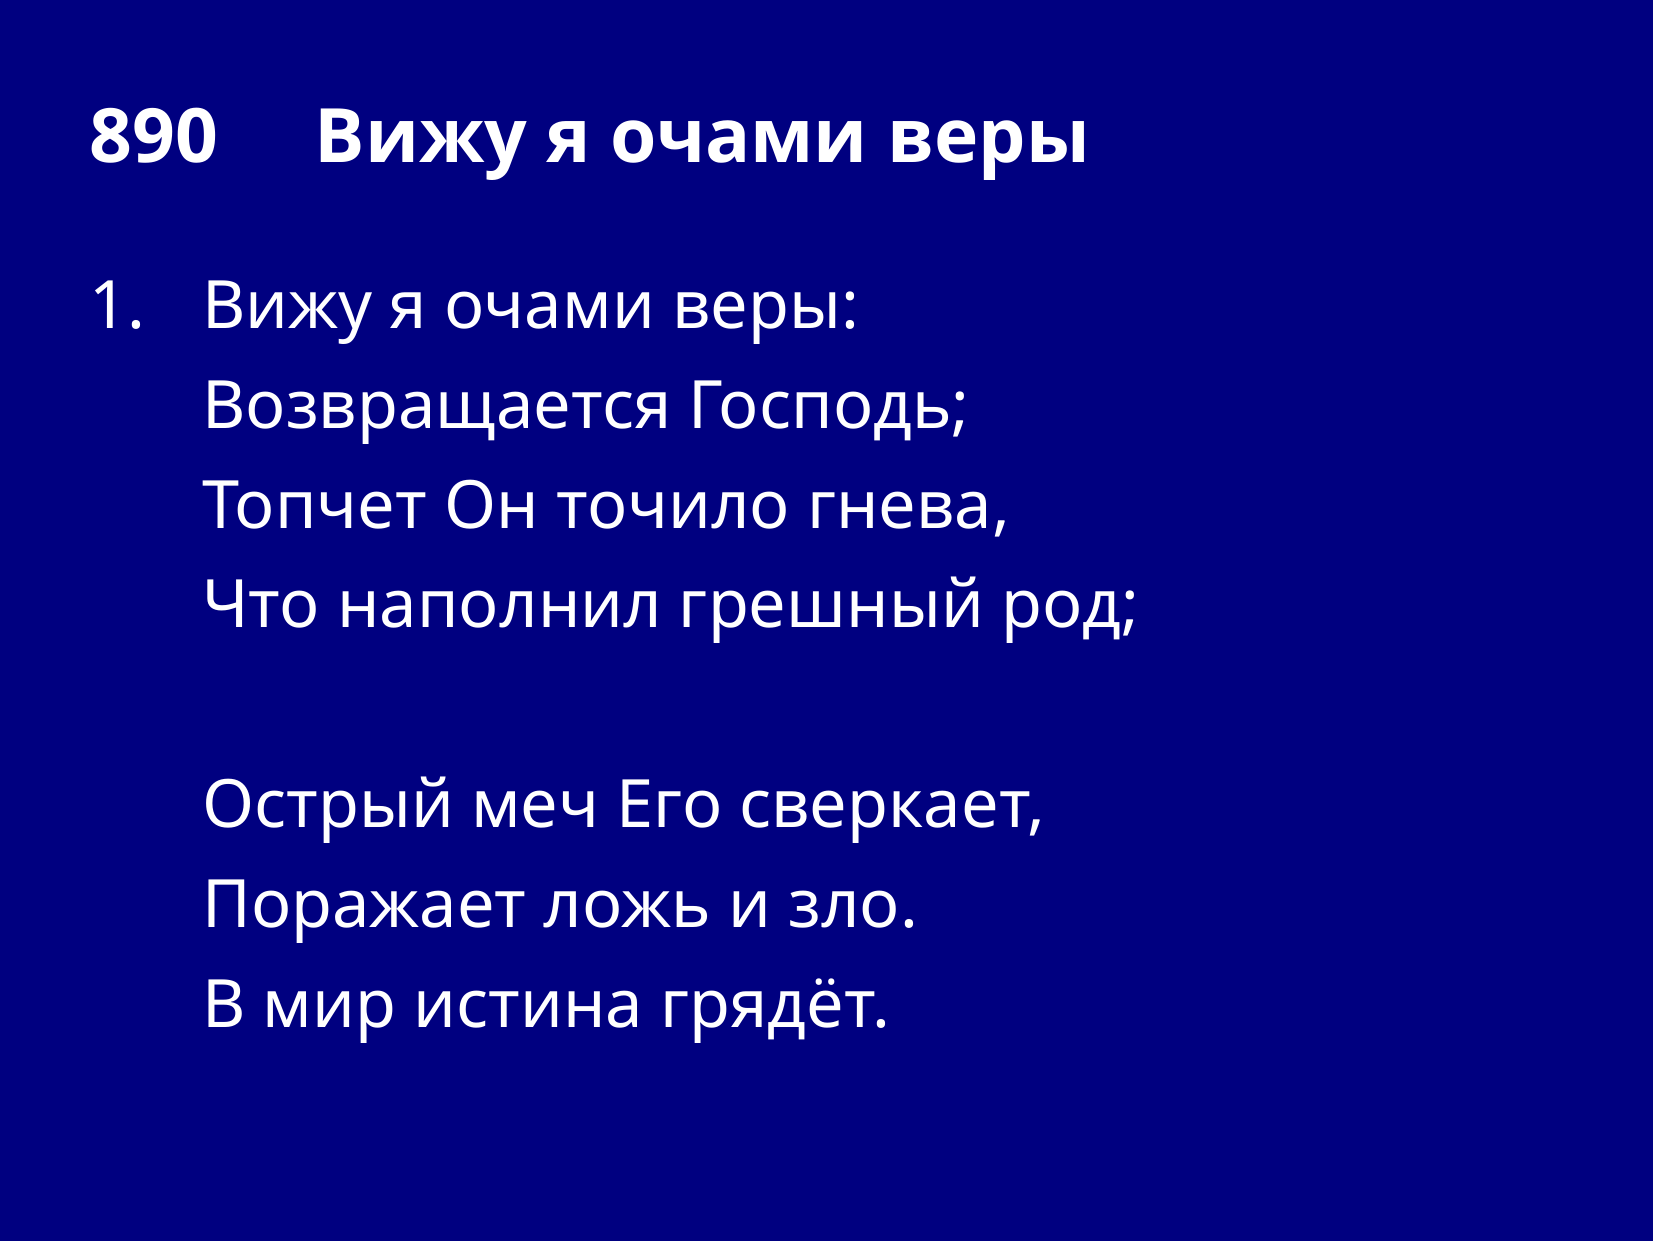

890	Вижу я очами веры
1.	Вижу я очами веры:
	Возвращается Господь;
	Топчет Он точило гнева,
	Что наполнил грешный род;
	Острый меч Его сверкает,
	Поражает ложь и зло.
	В мир истина грядёт.